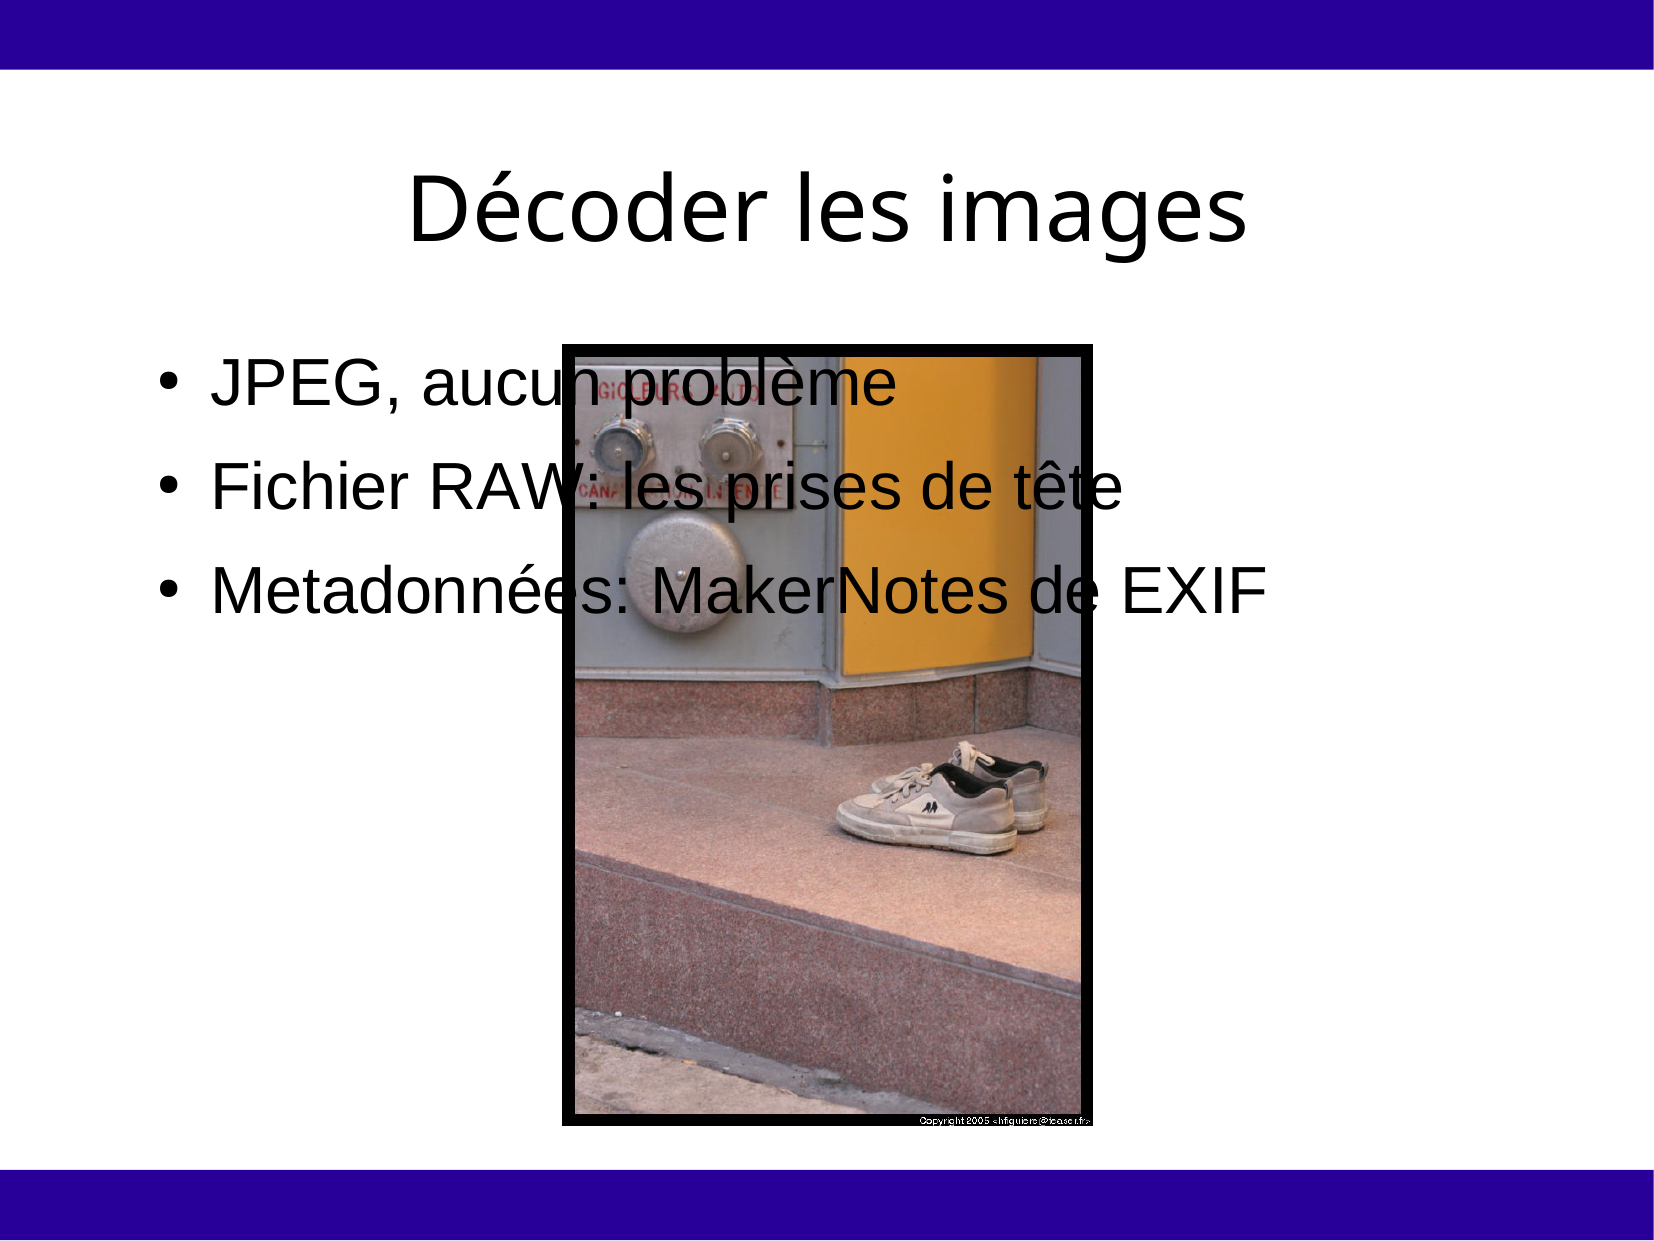

# Décoder les images
JPEG, aucun problème
Fichier RAW: les prises de tête
Metadonnées: MakerNotes de EXIF